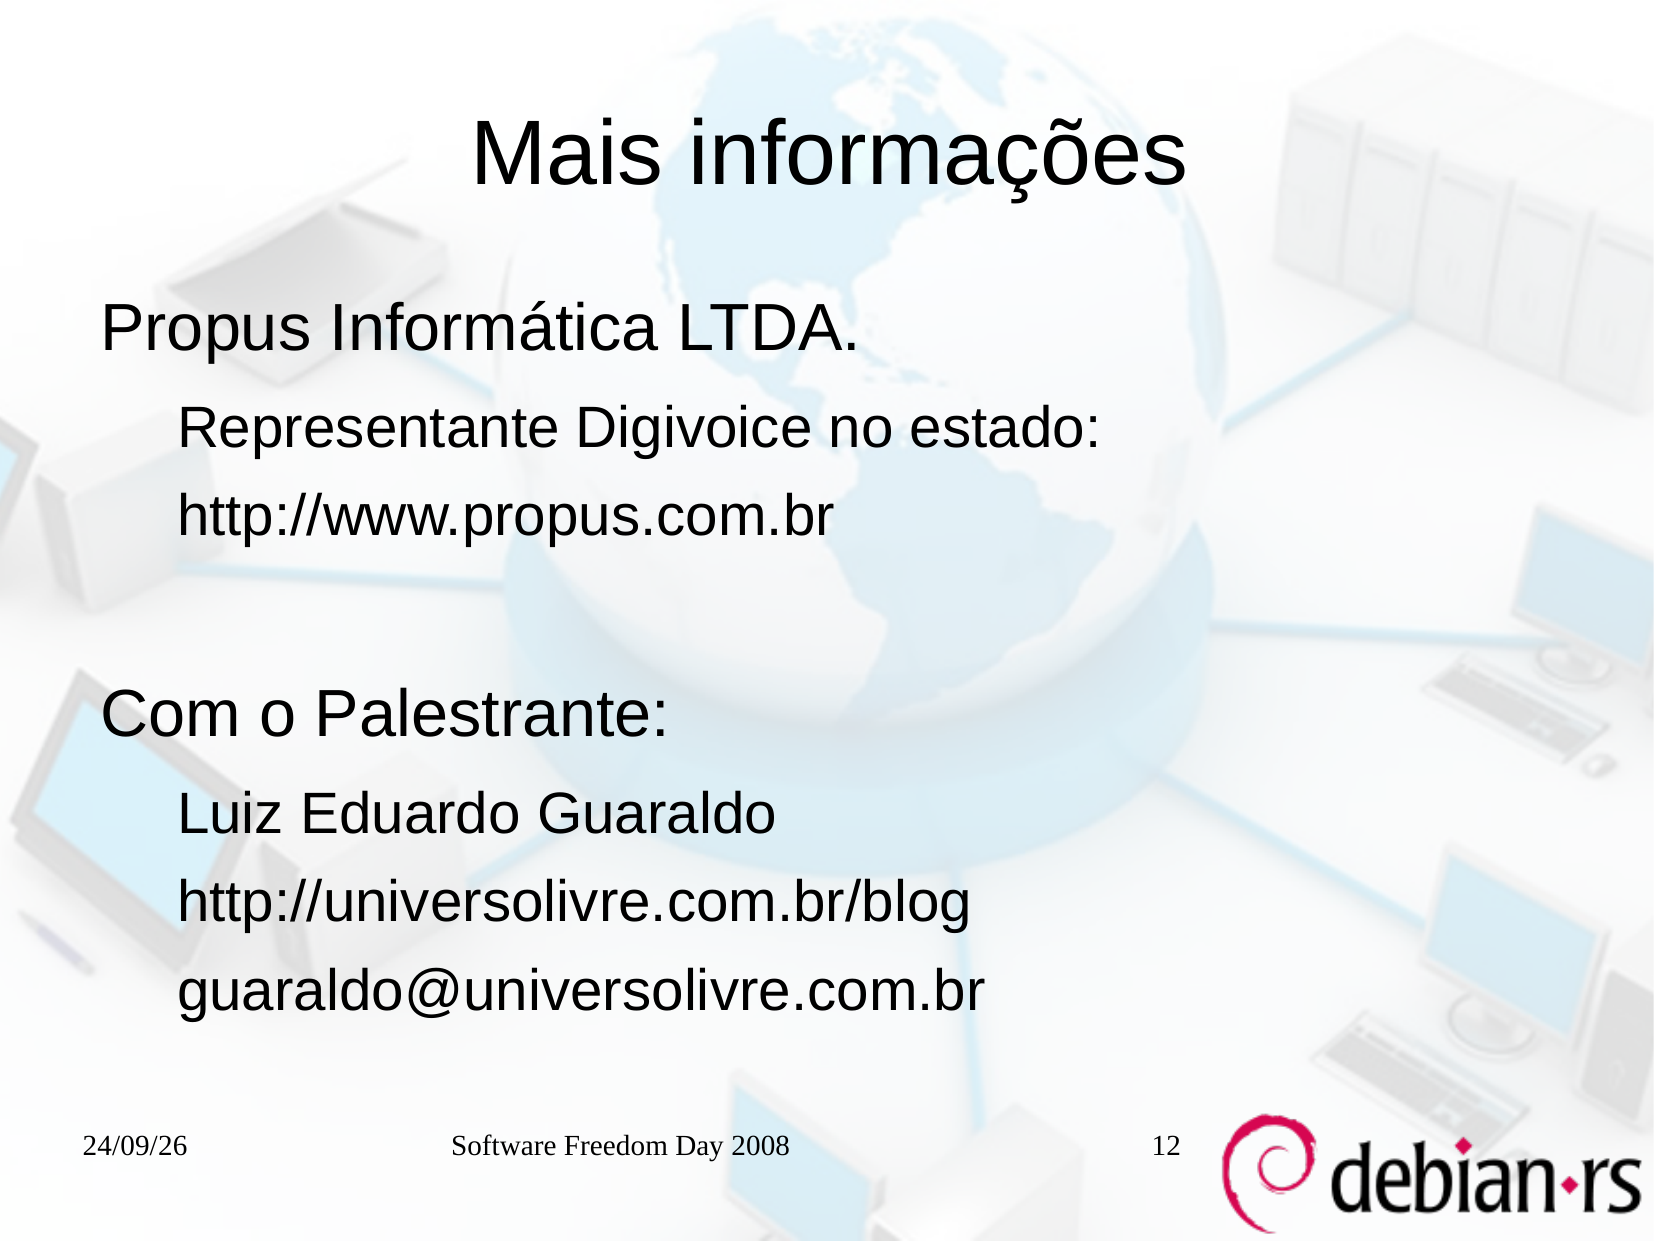

# Mais informações
Propus Informática LTDA.
Representante Digivoice no estado:
http://www.propus.com.br
Com o Palestrante:
Luiz Eduardo Guaraldo
http://universolivre.com.br/blog
guaraldo@universolivre.com.br
Software Freedom Day 2008
12